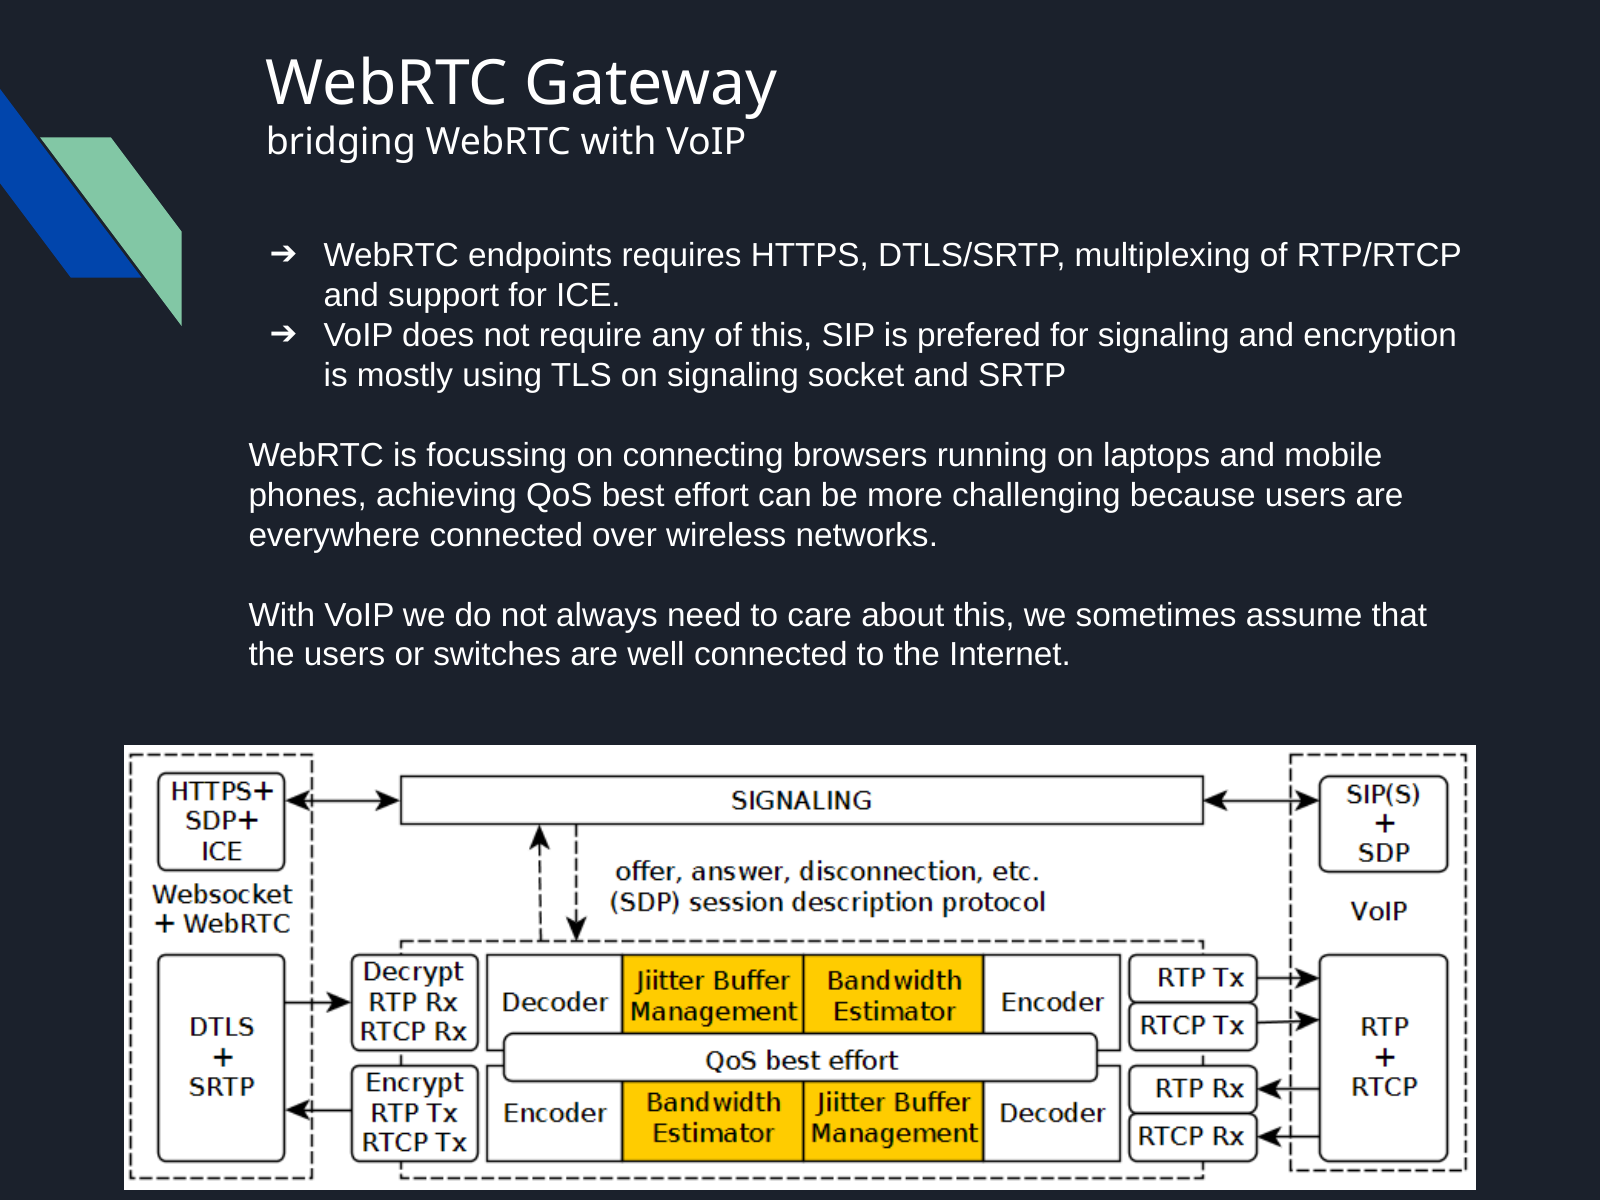

# WebRTC Gateway bridging WebRTC with VoIP
WebRTC endpoints requires HTTPS, DTLS/SRTP, multiplexing of RTP/RTCP and support for ICE.
VoIP does not require any of this, SIP is prefered for signaling and encryption is mostly using TLS on signaling socket and SRTP
WebRTC is focussing on connecting browsers running on laptops and mobile phones, achieving QoS best effort can be more challenging because users are everywhere connected over wireless networks.
With VoIP we do not always need to care about this, we sometimes assume that the users or switches are well connected to the Internet.